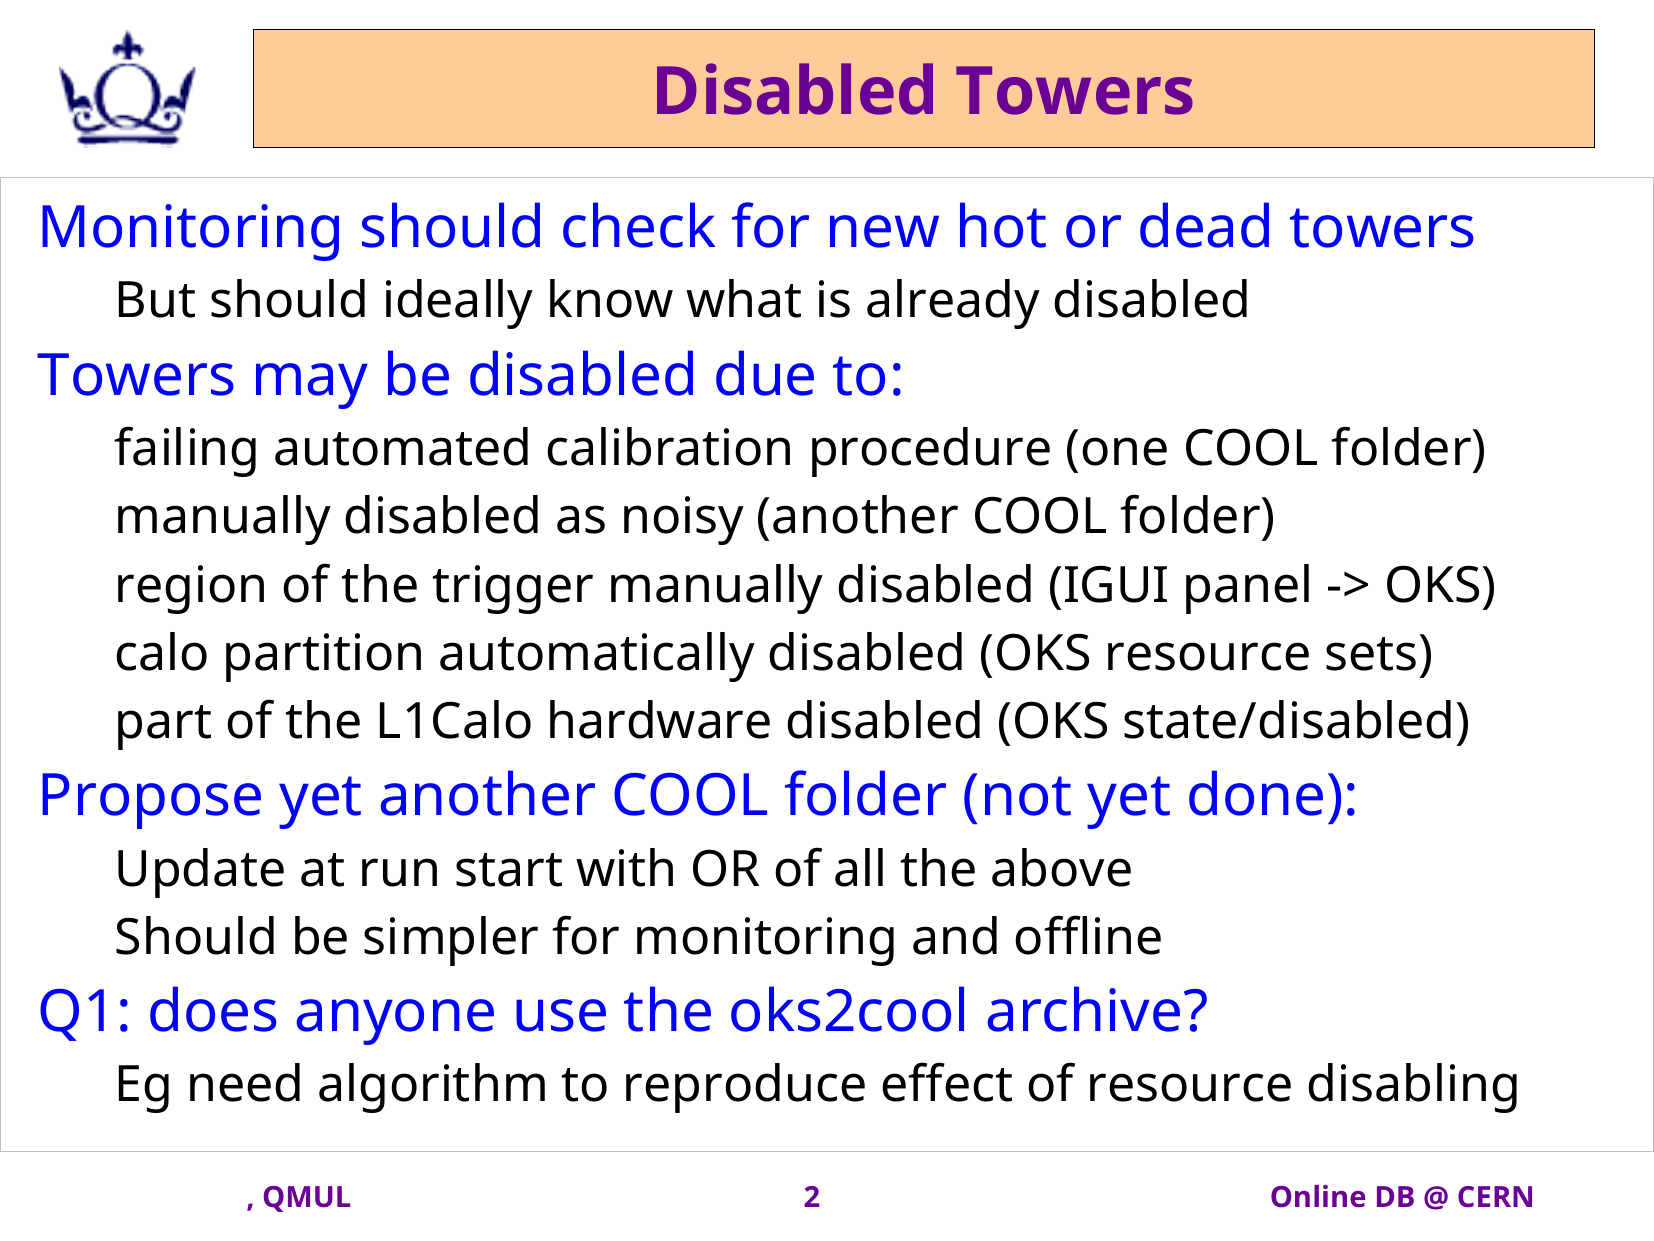

# Disabled Towers
Monitoring should check for new hot or dead towers
But should ideally know what is already disabled
Towers may be disabled due to:
failing automated calibration procedure (one COOL folder)
manually disabled as noisy (another COOL folder)
region of the trigger manually disabled (IGUI panel -> OKS)
calo partition automatically disabled (OKS resource sets)
part of the L1Calo hardware disabled (OKS state/disabled)
Propose yet another COOL folder (not yet done):
Update at run start with OR of all the above
Should be simpler for monitoring and offline
Q1: does anyone use the oks2cool archive?
Eg need algorithm to reproduce effect of resource disabling